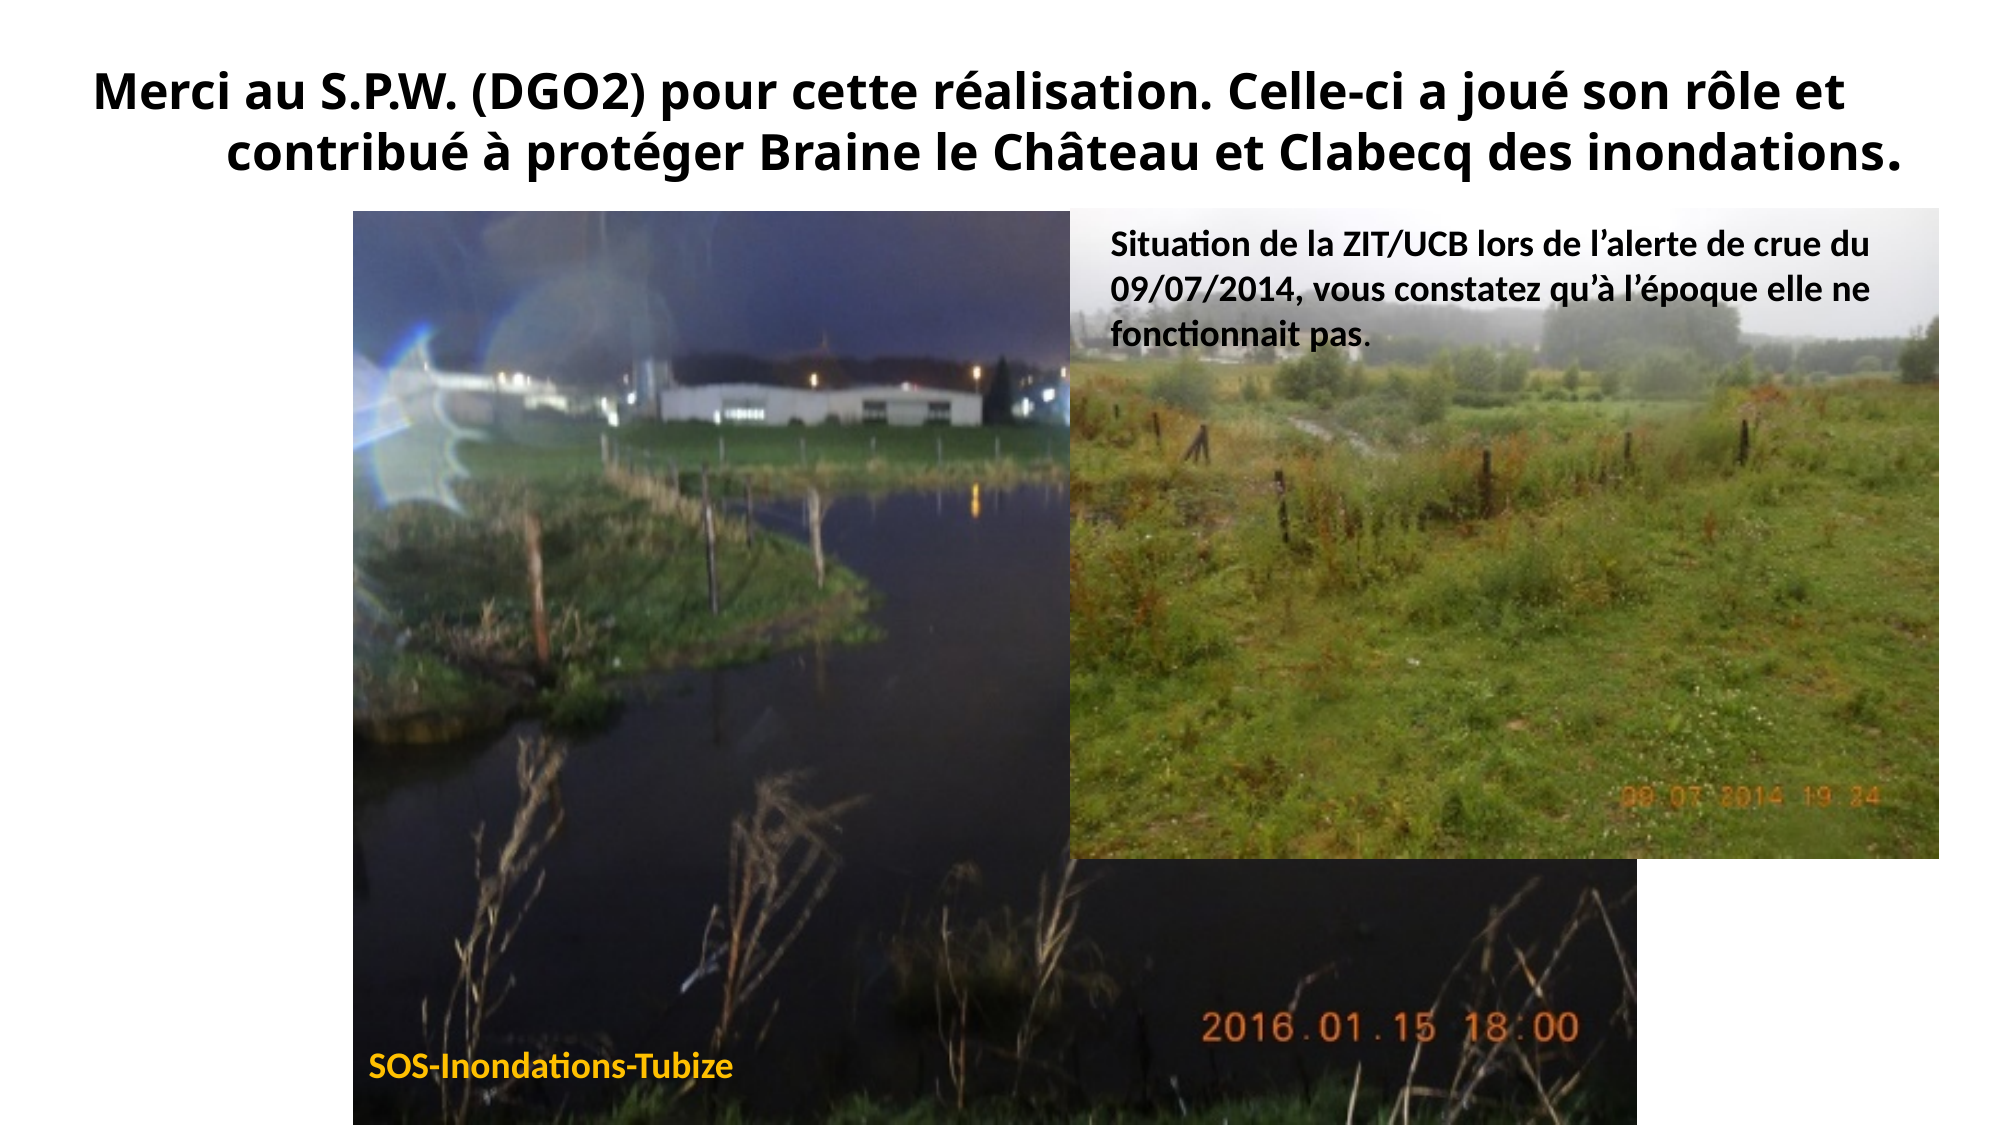

# Merci au S.P.W. (DGO2) pour cette réalisation. Celle-ci a joué son rôle et contribué à protéger Braine le Château et Clabecq des inondations.
Situation de la ZIT/UCB lors de l’alerte de crue du
09/07/2014, vous constatez qu’à l’époque elle ne
fonctionnait pas.
SOS-Inondations-Tubize